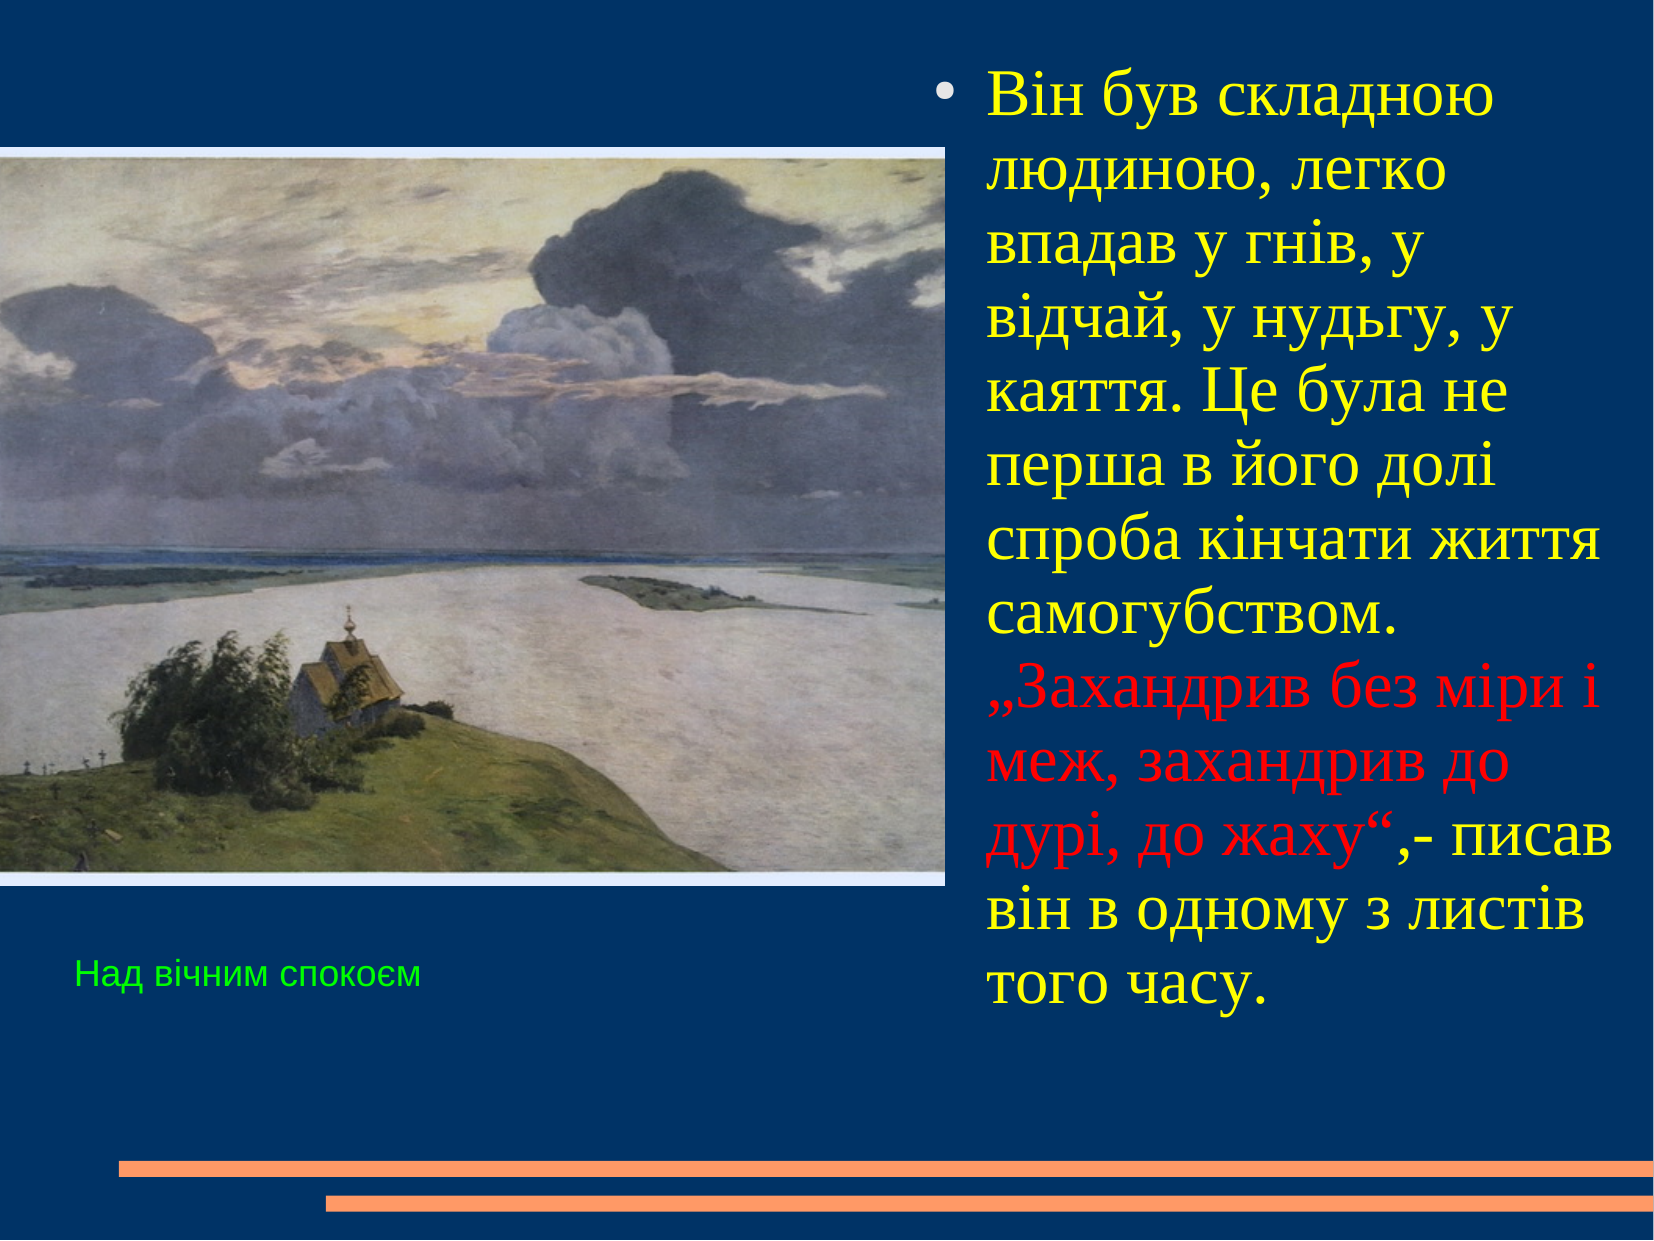

# Він був складною людиною, легко впадав у гнів, у відчай, у нудьгу, у каяття. Це була не перша в його долі спроба кінчати життя самогубством. „Захандрив без міри і меж, захандрив до дурі, до жаху“,- писав він в одному з листів того часу.
Над вічним спокоєм